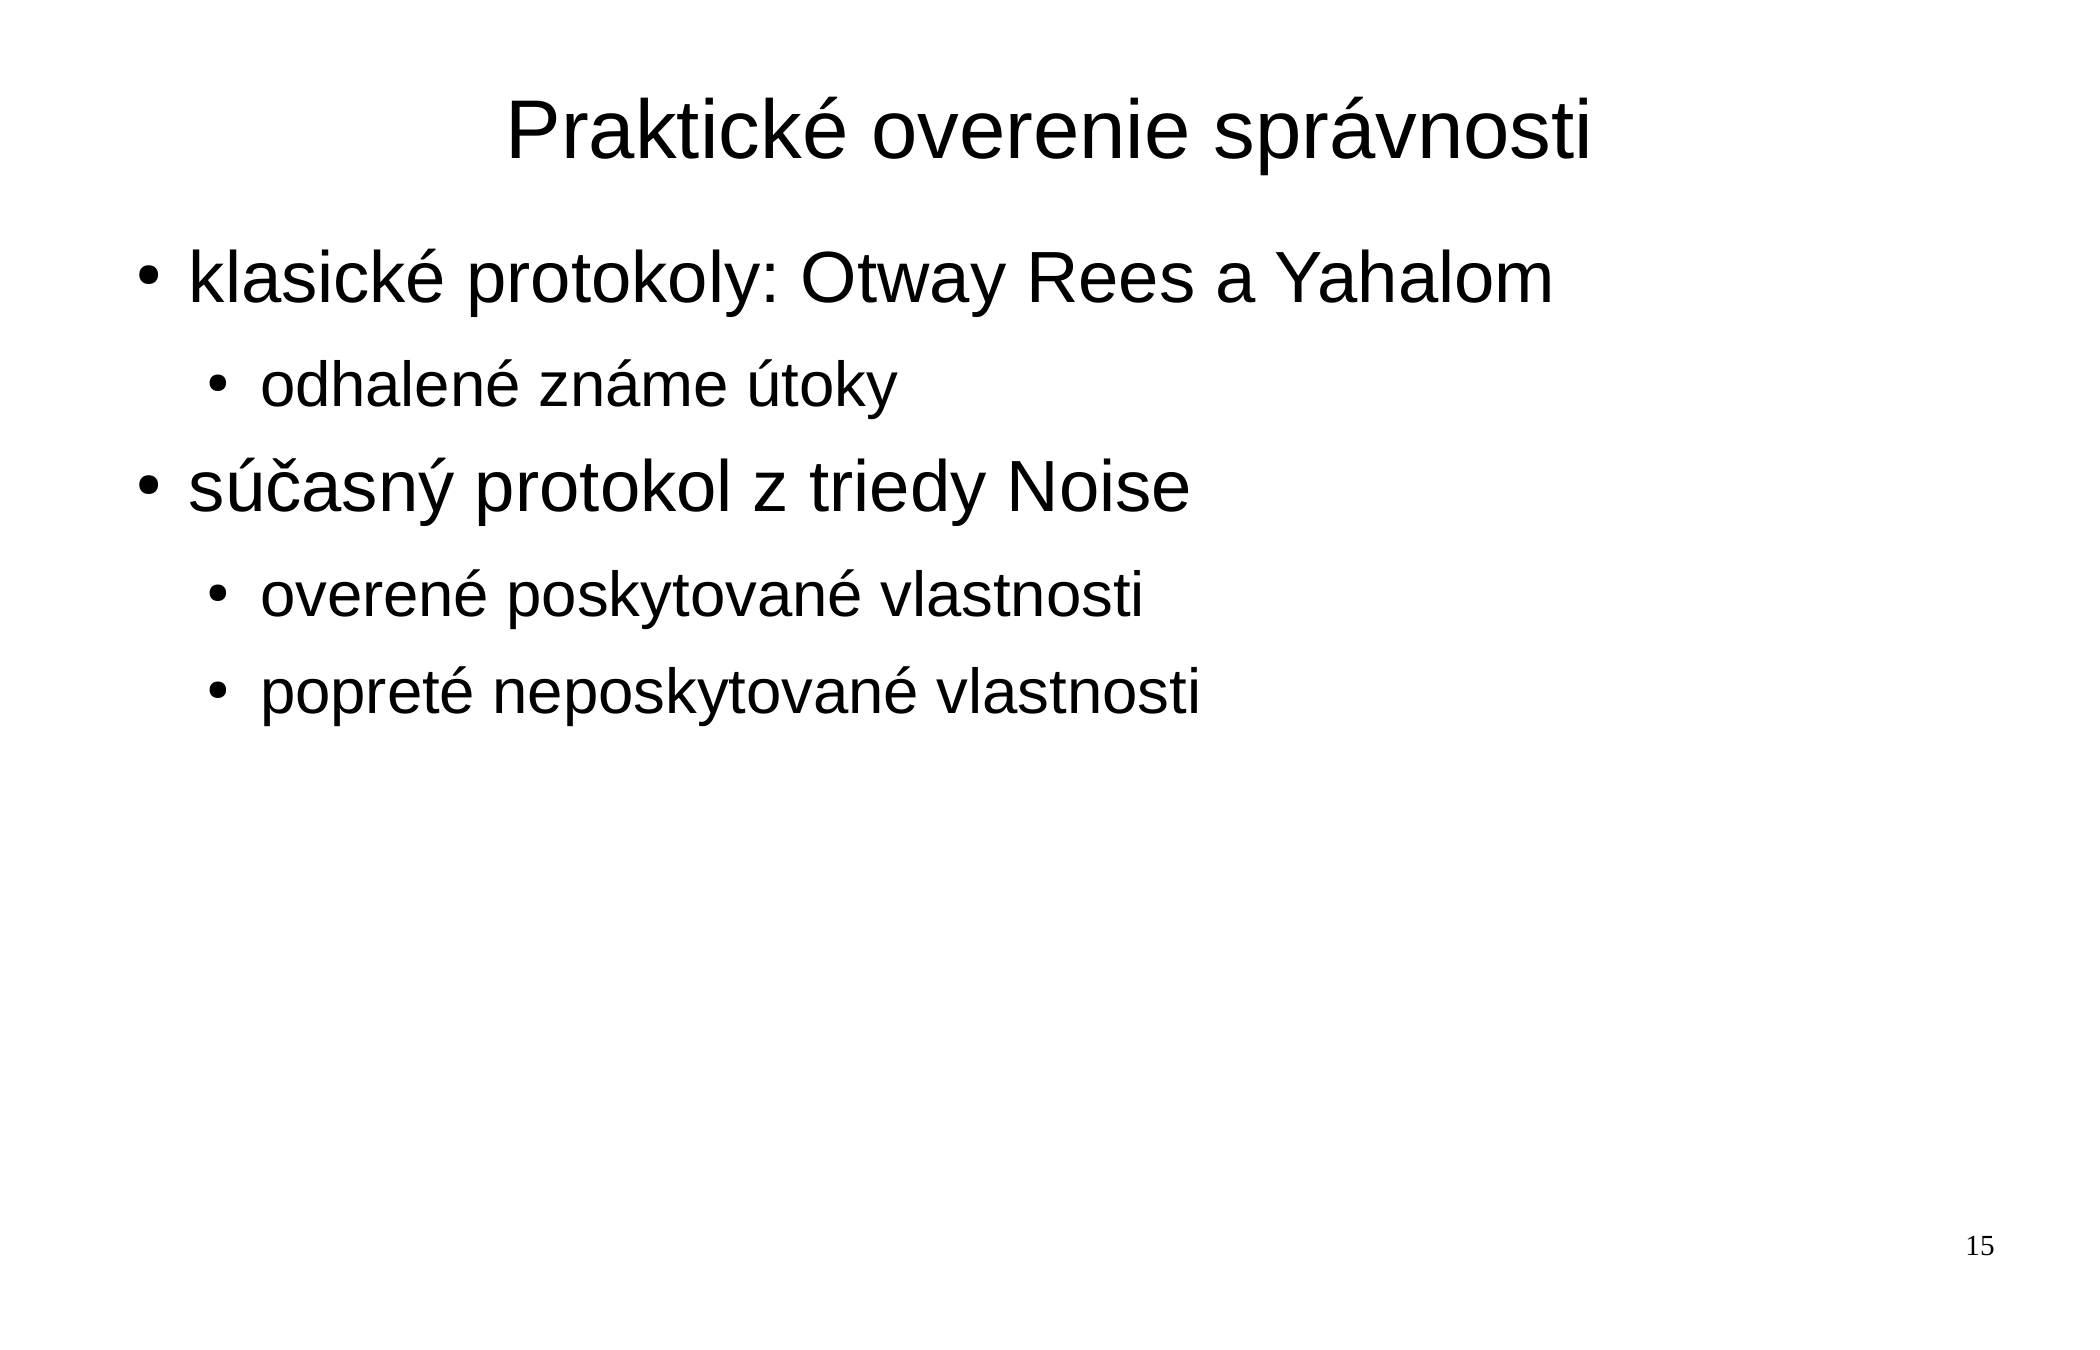

# Praktické overenie správnosti
klasické protokoly: Otway Rees a Yahalom
odhalené známe útoky
súčasný protokol z triedy Noise
overené poskytované vlastnosti
popreté neposkytované vlastnosti
15